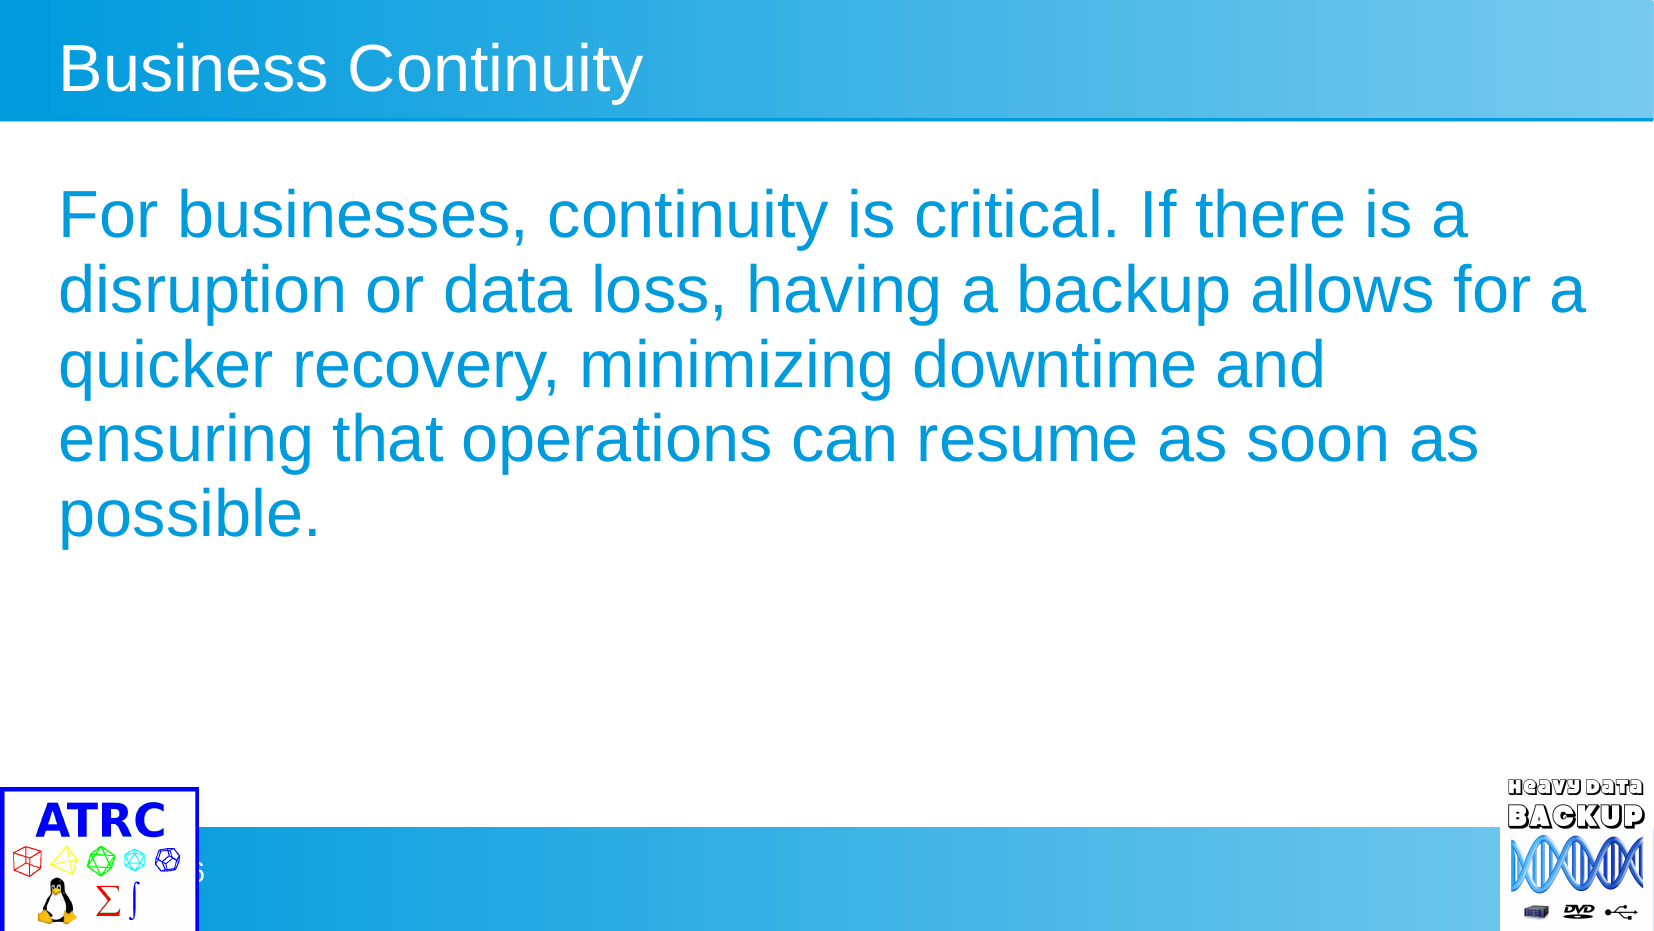

# Business Continuity
For businesses, continuity is critical. If there is a disruption or data loss, having a backup allows for a quicker recovery, minimizing downtime and ensuring that operations can resume as soon as possible.
12